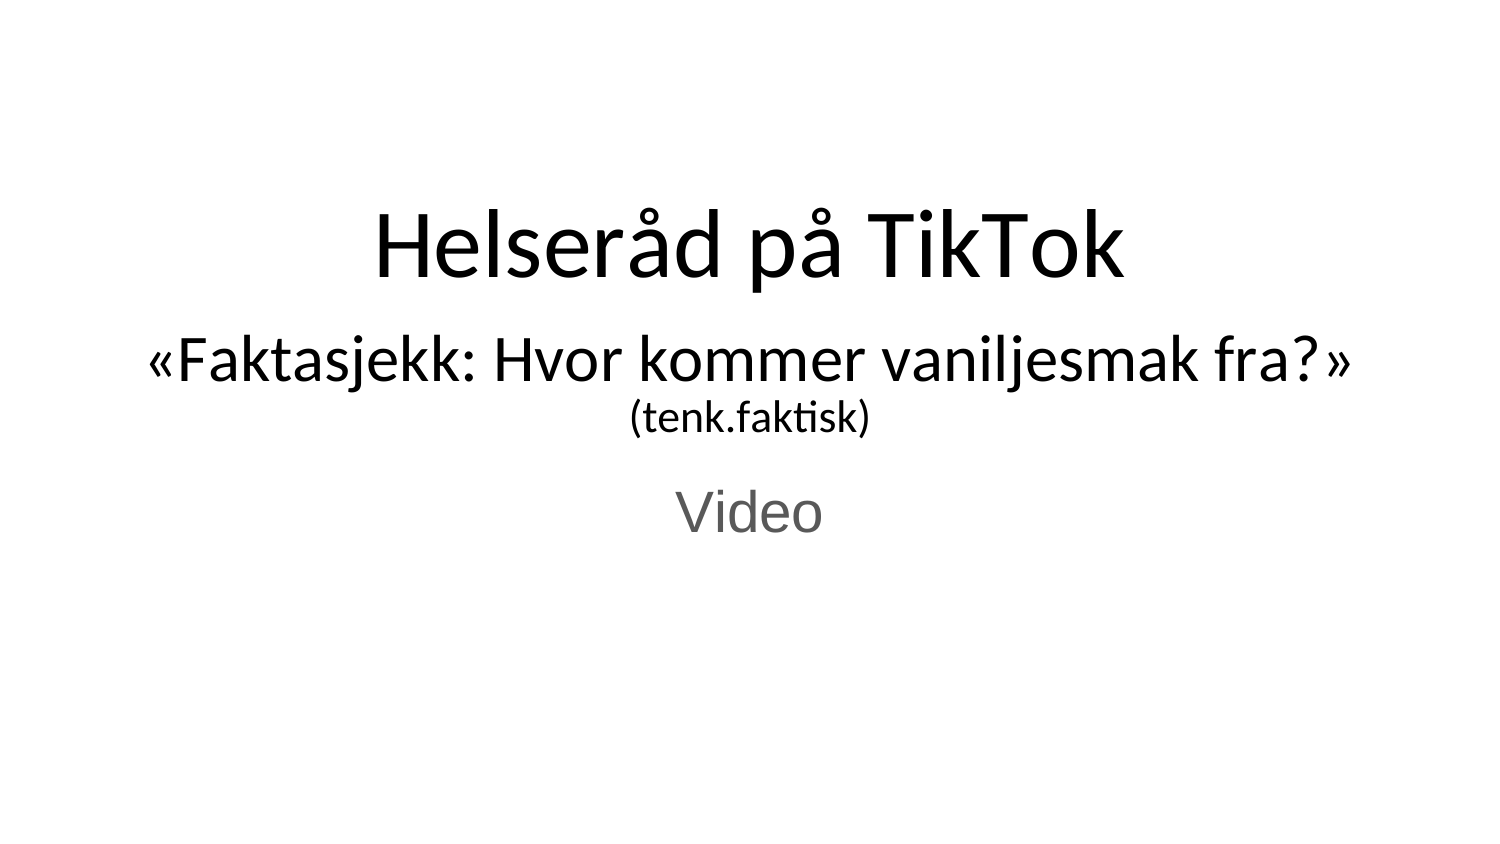

# Helseråd på TikTok «Faktasjekk: Hvor kommer vaniljesmak fra?» (tenk.faktisk)
Video